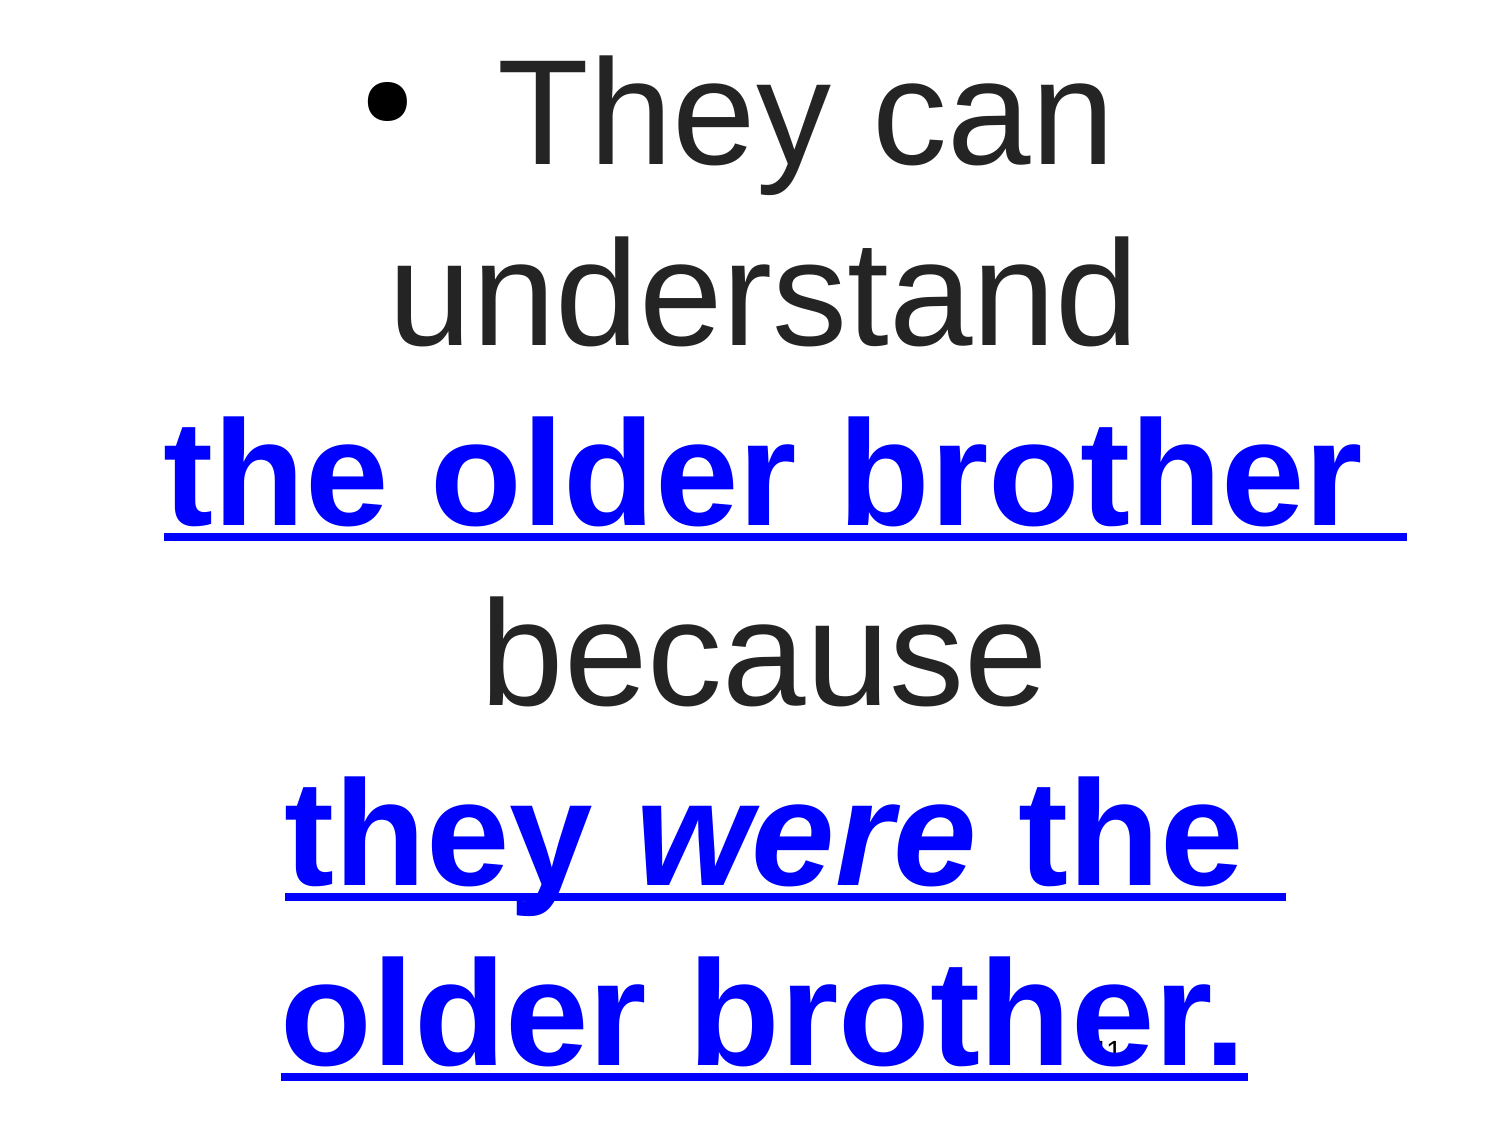

# They can understand the older brother because they were the older brother.
41